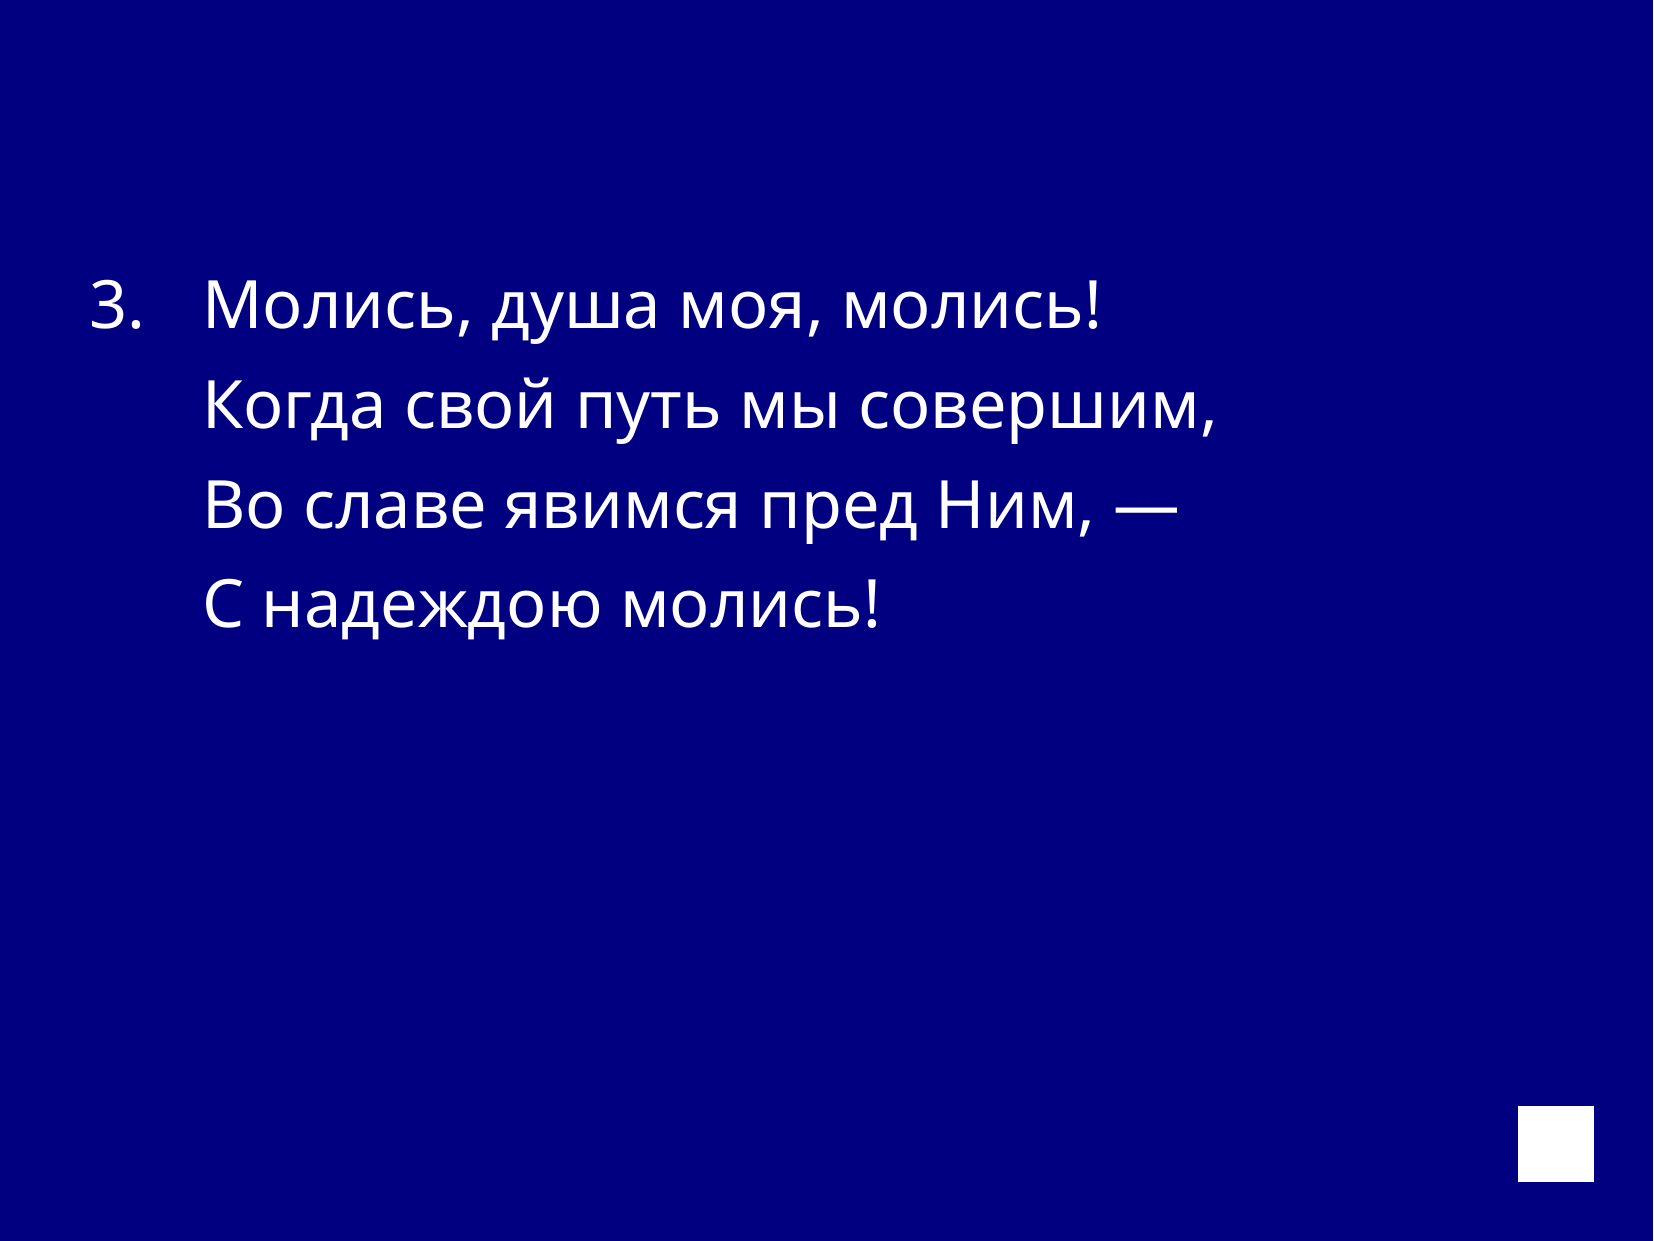

3.	Молись, душа моя, молись!
	Когда свой путь мы совершим,
	Во славе явимся пред Ним, —
	С надеждою молись!